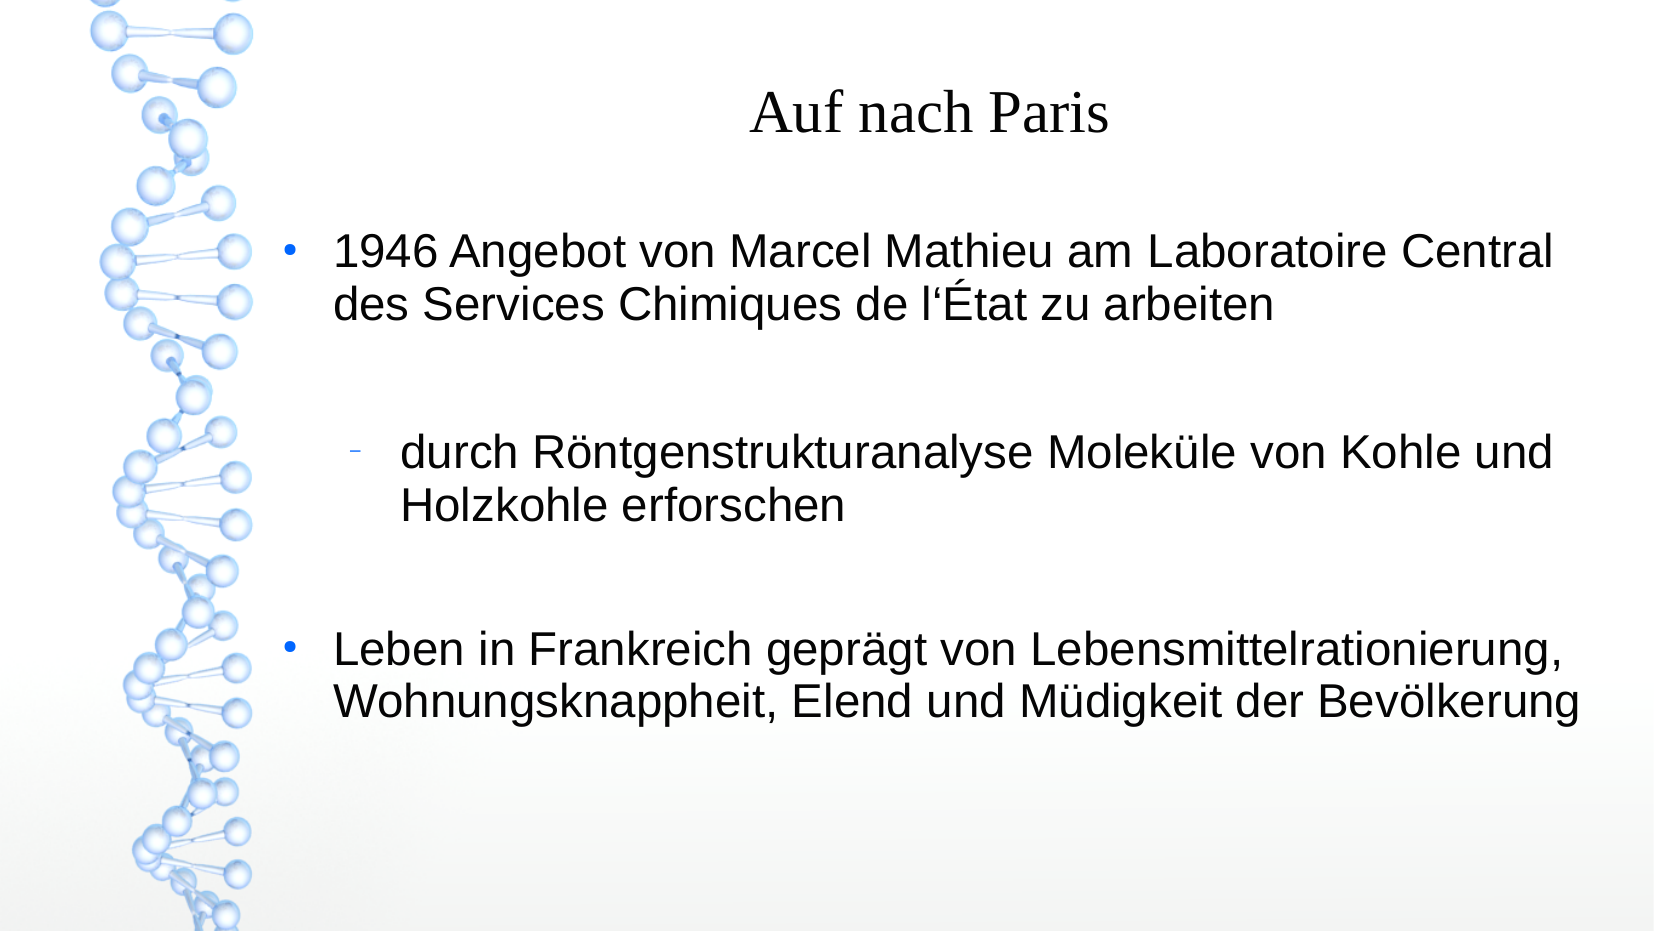

# Auf nach Paris
1946 Angebot von Marcel Mathieu am Laboratoire Central des Services Chimiques de l‘État zu arbeiten
durch Röntgenstrukturanalyse Moleküle von Kohle und Holzkohle erforschen
Leben in Frankreich geprägt von Lebensmittelrationierung, Wohnungsknappheit, Elend und Müdigkeit der Bevölkerung